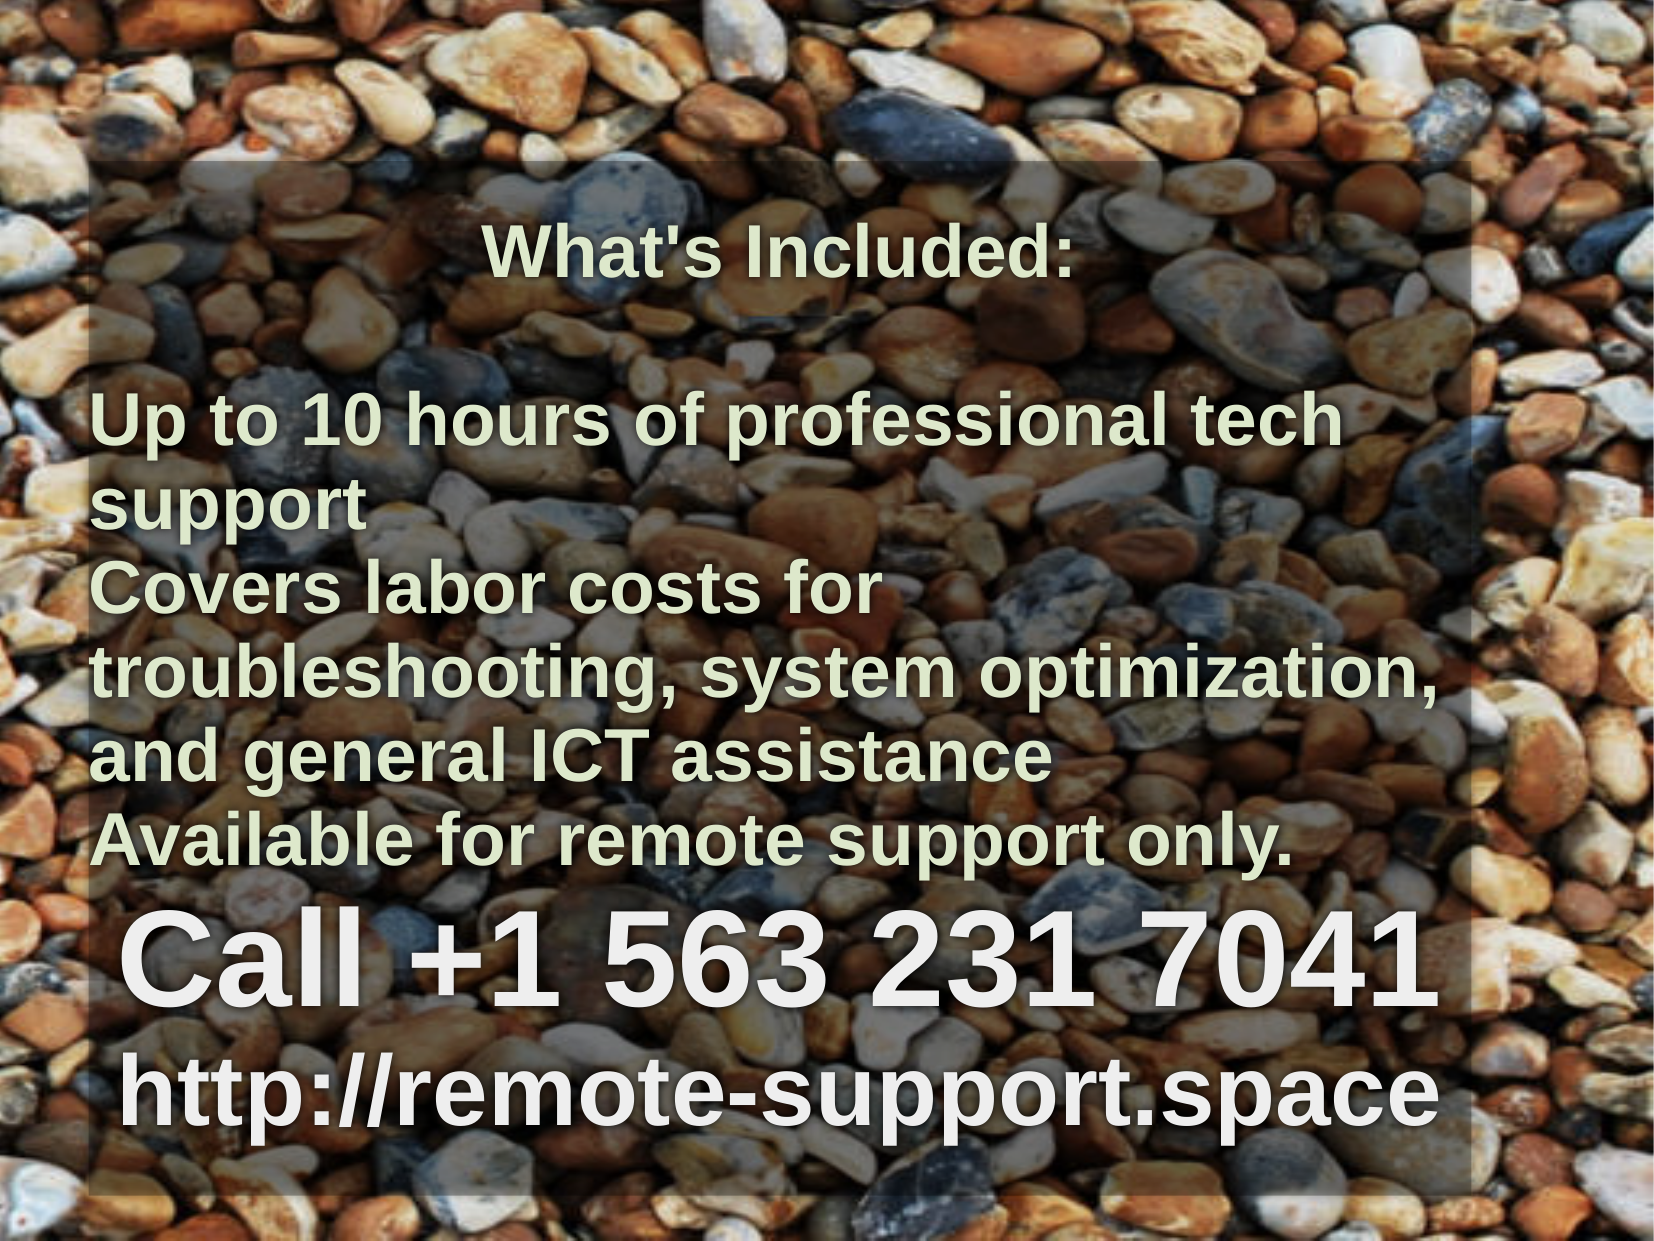

What's Included:
Up to 10 hours of professional tech support
Covers labor costs for troubleshooting, system optimization, and general ICT assistance
Available for remote support only.
Call +1 563 231 7041
http://remote-support.space